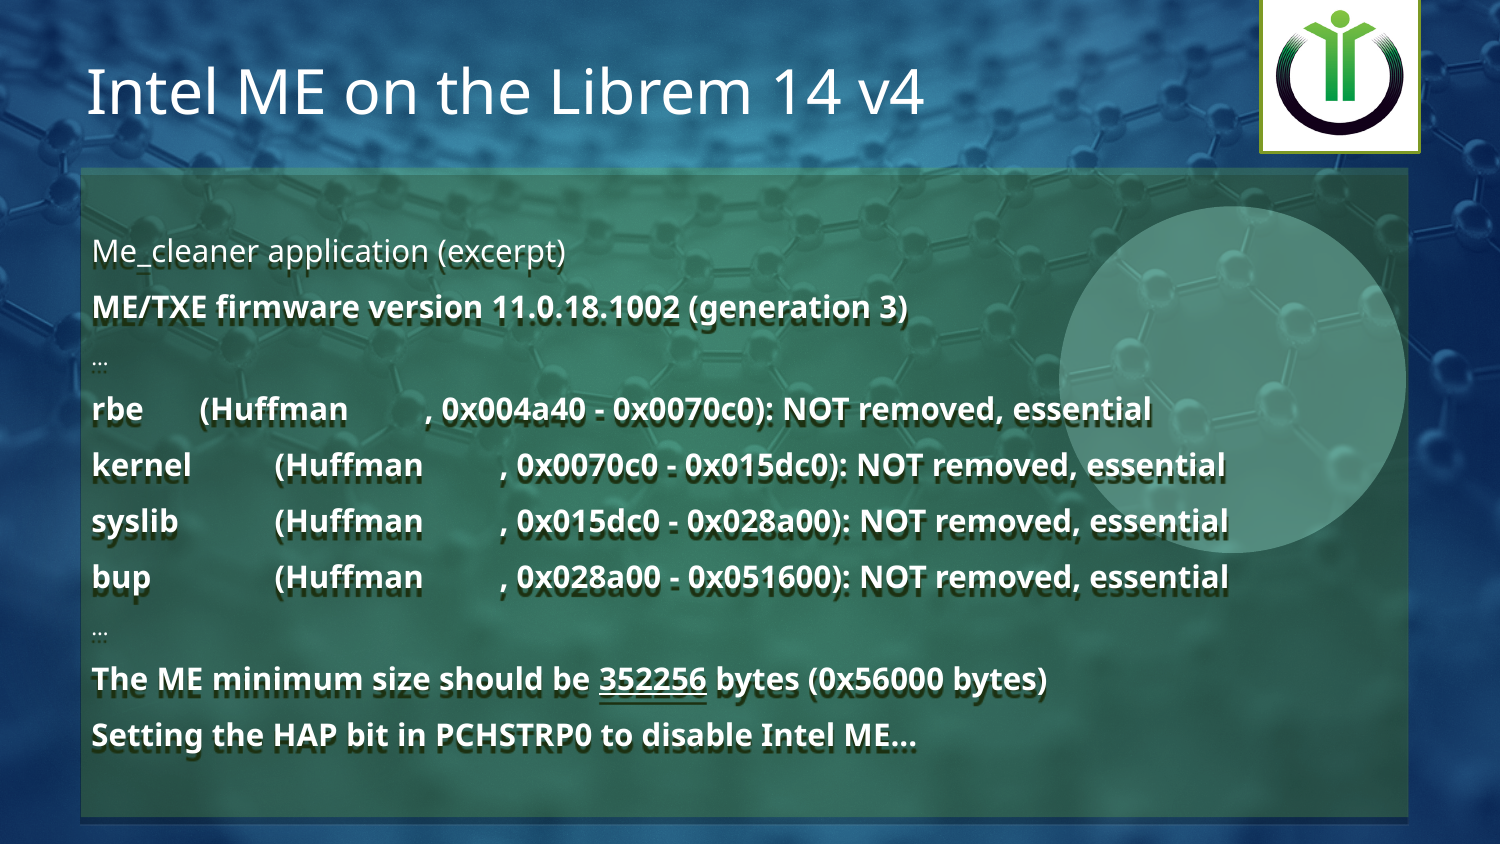

Intel ME on the Librem 14 v4
Me_cleaner application (excerpt)
ME/TXE firmware version 11.0.18.1002 (generation 3)
…
rbe 	(Huffman 	, 0x004a40 - 0x0070c0): NOT removed, essential
kernel 	(Huffman 	, 0x0070c0 - 0x015dc0): NOT removed, essential
syslib 	(Huffman 	, 0x015dc0 - 0x028a00): NOT removed, essential
bup 	(Huffman 	, 0x028a00 - 0x051600): NOT removed, essential
…
The ME minimum size should be 352256 bytes (0x56000 bytes)
Setting the HAP bit in PCHSTRP0 to disable Intel ME...